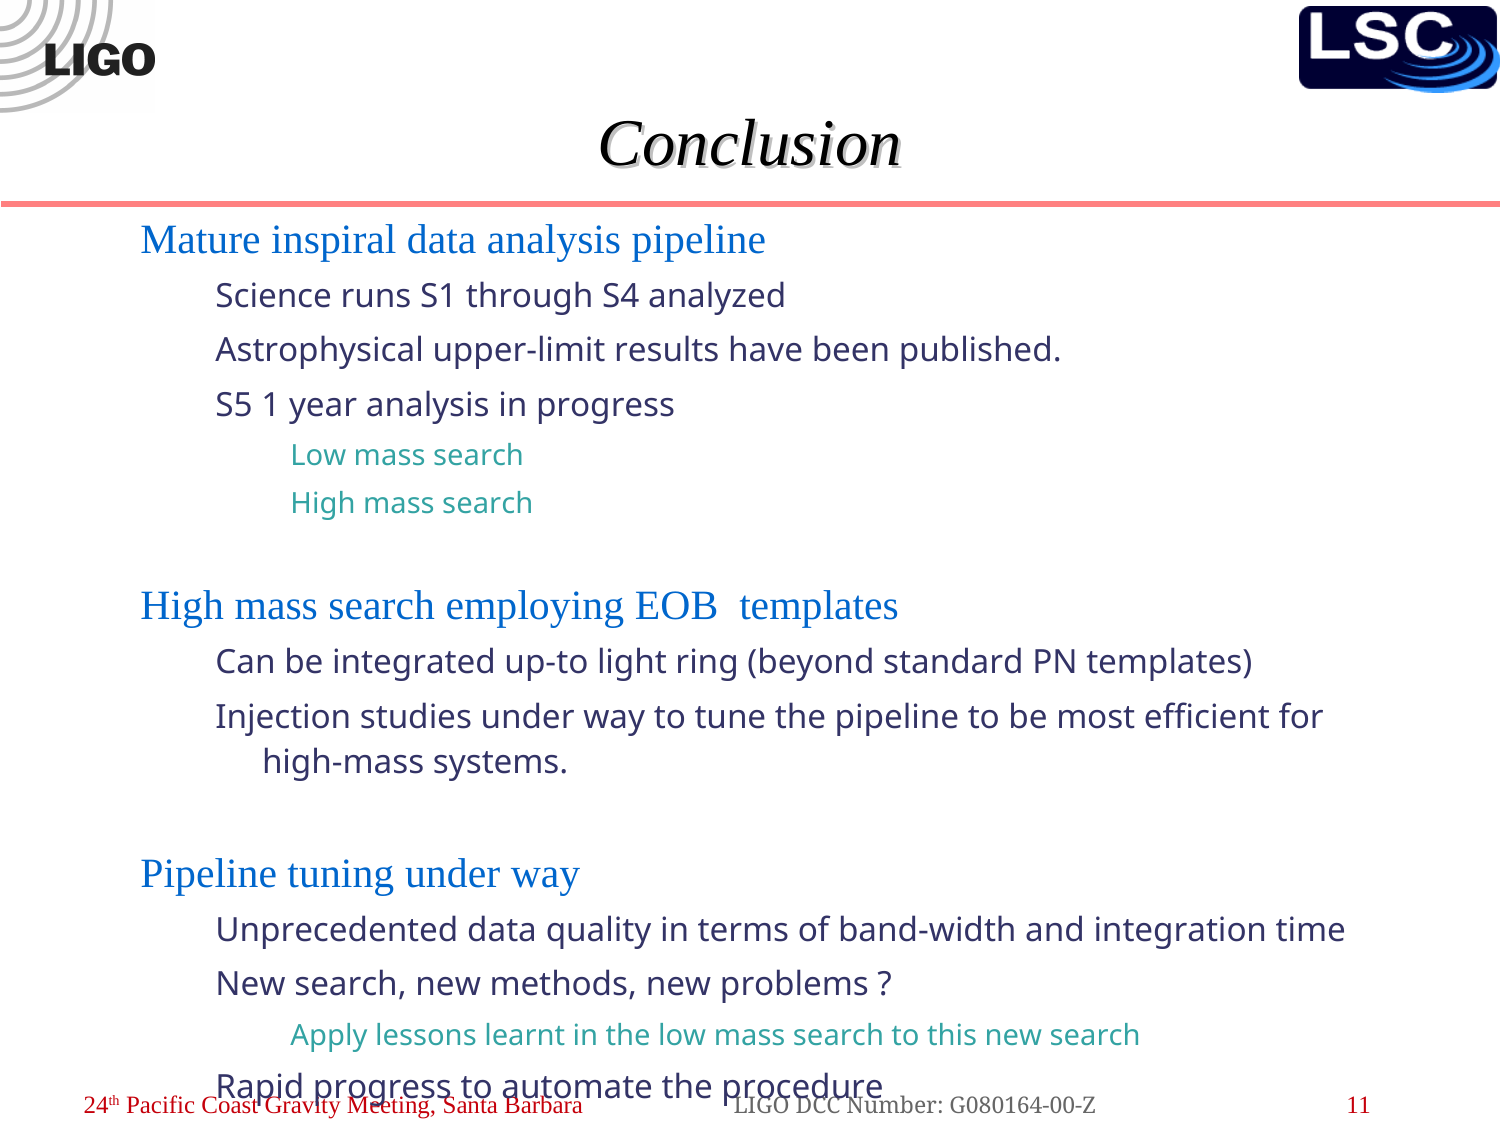

# Conclusion
Mature inspiral data analysis pipeline
Science runs S1 through S4 analyzed
Astrophysical upper-limit results have been published.
S5 1 year analysis in progress
Low mass search
High mass search
High mass search employing EOB templates
Can be integrated up-to light ring (beyond standard PN templates)
Injection studies under way to tune the pipeline to be most efficient for high-mass systems.
Pipeline tuning under way
Unprecedented data quality in terms of band-width and integration time
New search, new methods, new problems ?
Apply lessons learnt in the low mass search to this new search
Rapid progress to automate the procedure